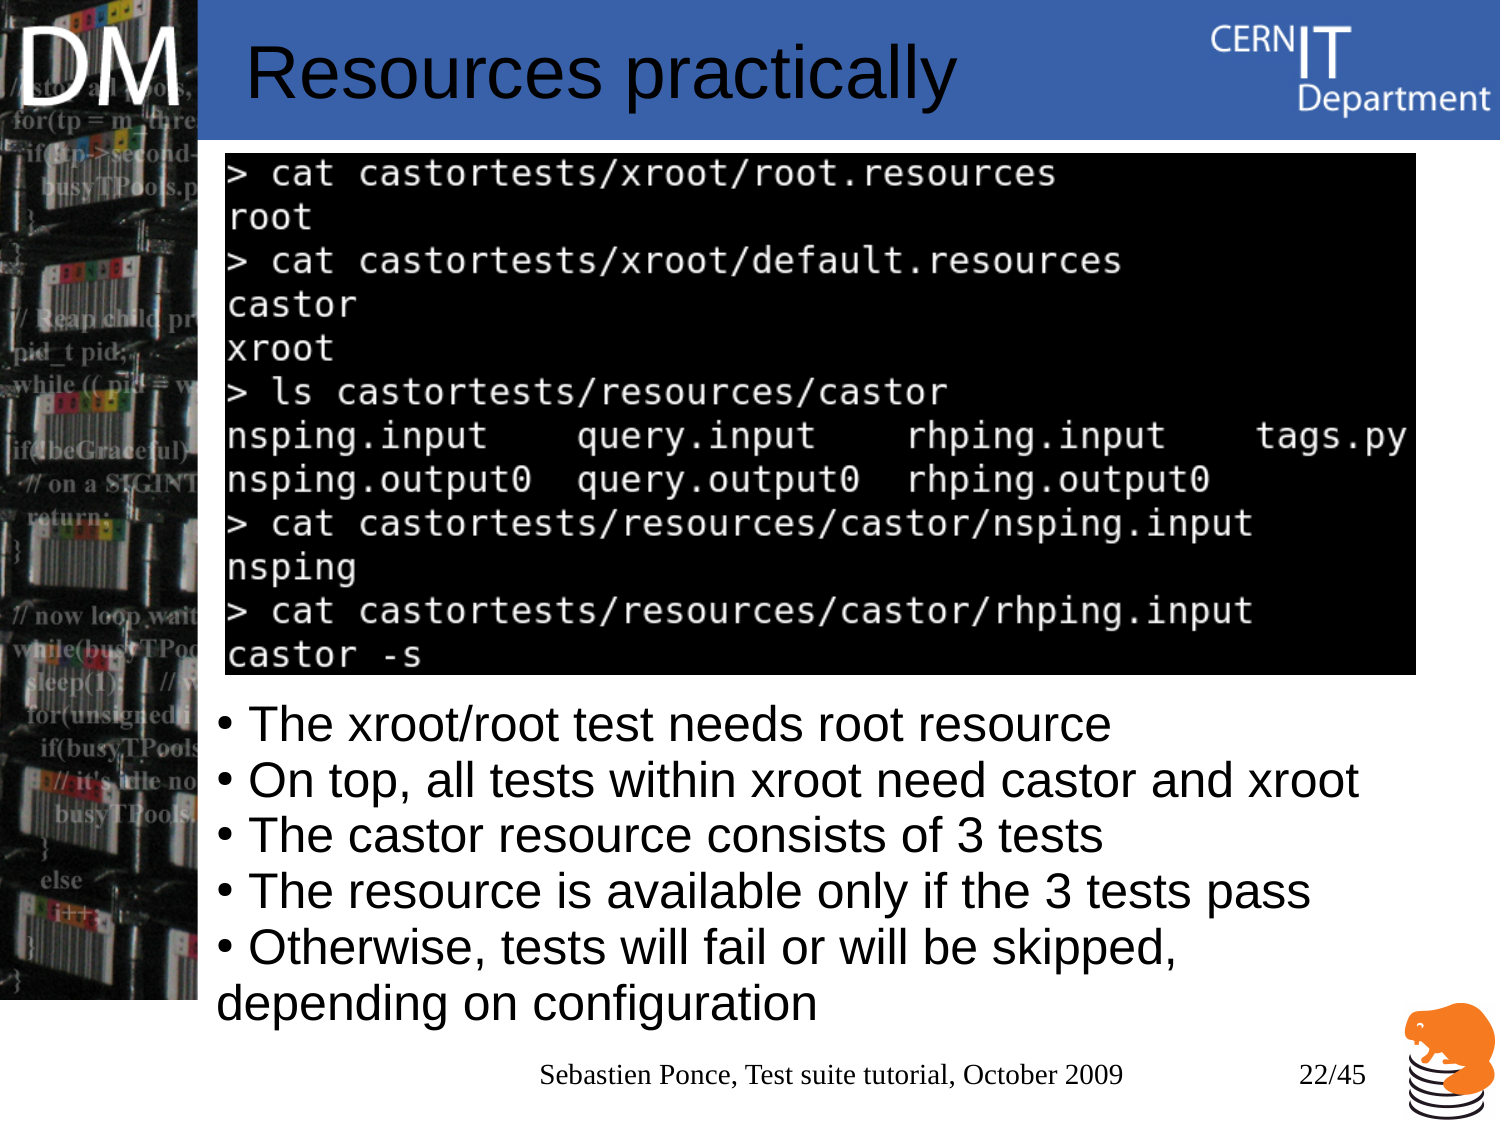

# Resources practically
 The xroot/root test needs root resource
 On top, all tests within xroot need castor and xroot
 The castor resource consists of 3 tests
 The resource is available only if the 3 tests pass
 Otherwise, tests will fail or will be skipped, depending on configuration